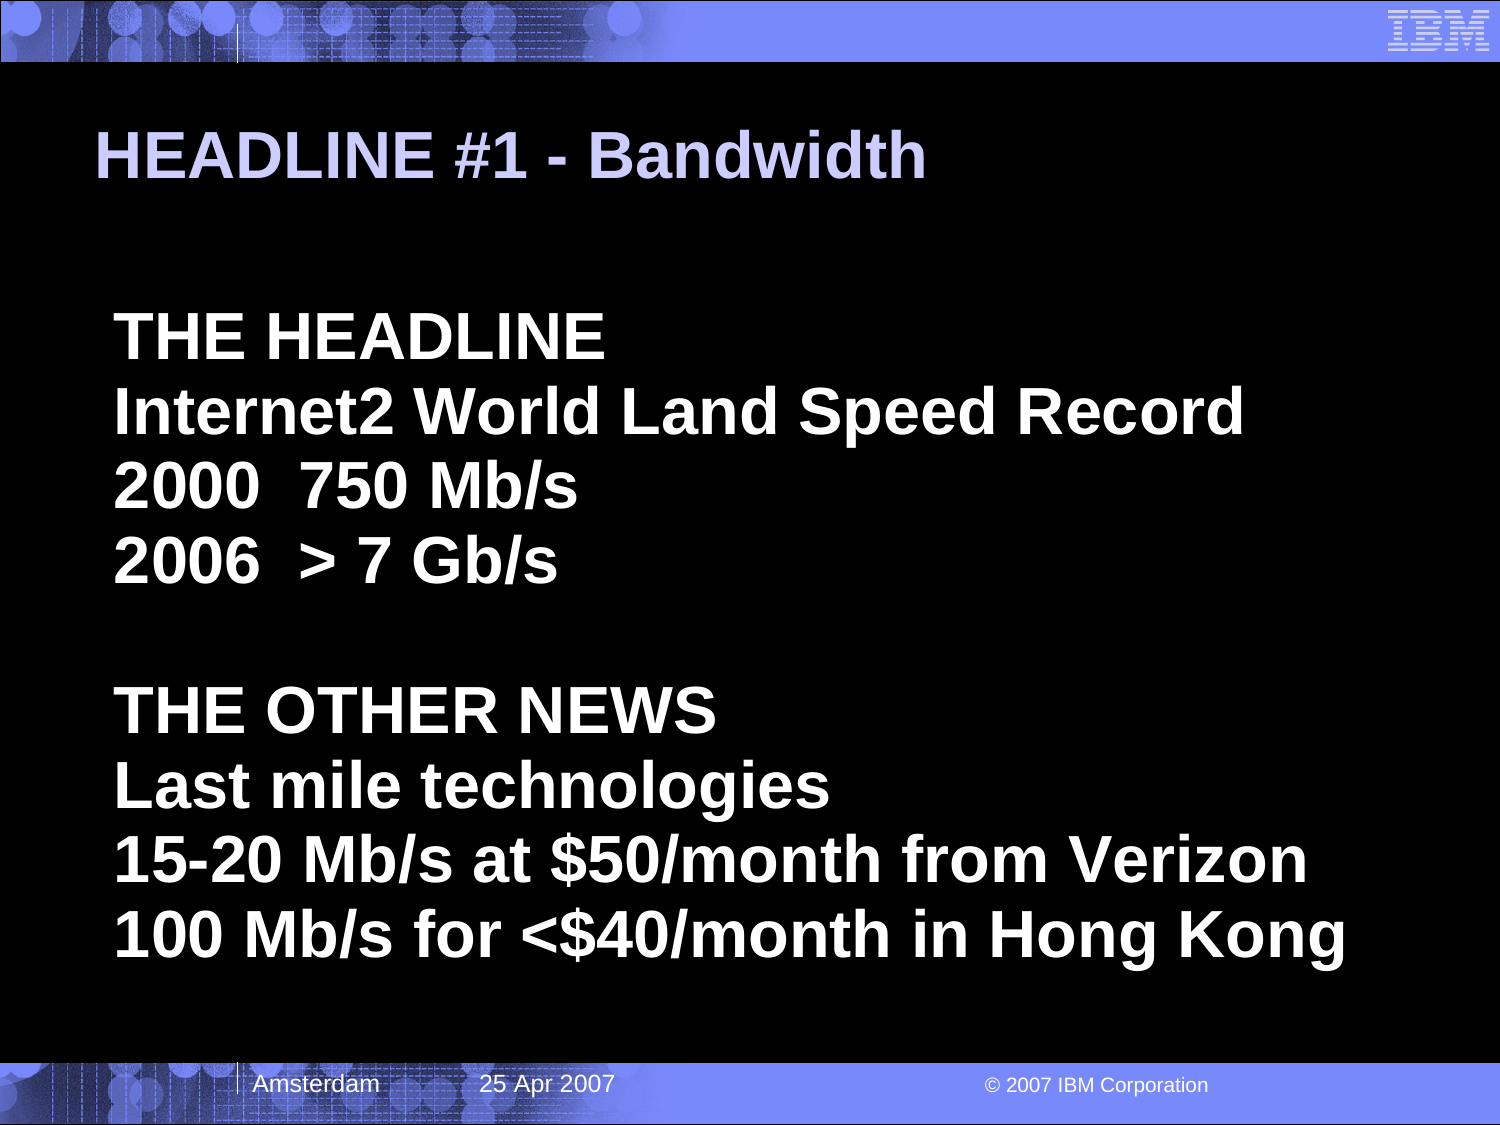

# HEADLINE #1 - Bandwidth
THE HEADLINE
Internet2 World Land Speed Record
2000 750 Mb/s
2006 > 7 Gb/s
THE OTHER NEWS
Last mile technologies
15-20 Mb/s at $50/month from Verizon
100 Mb/s for <$40/month in Hong Kong